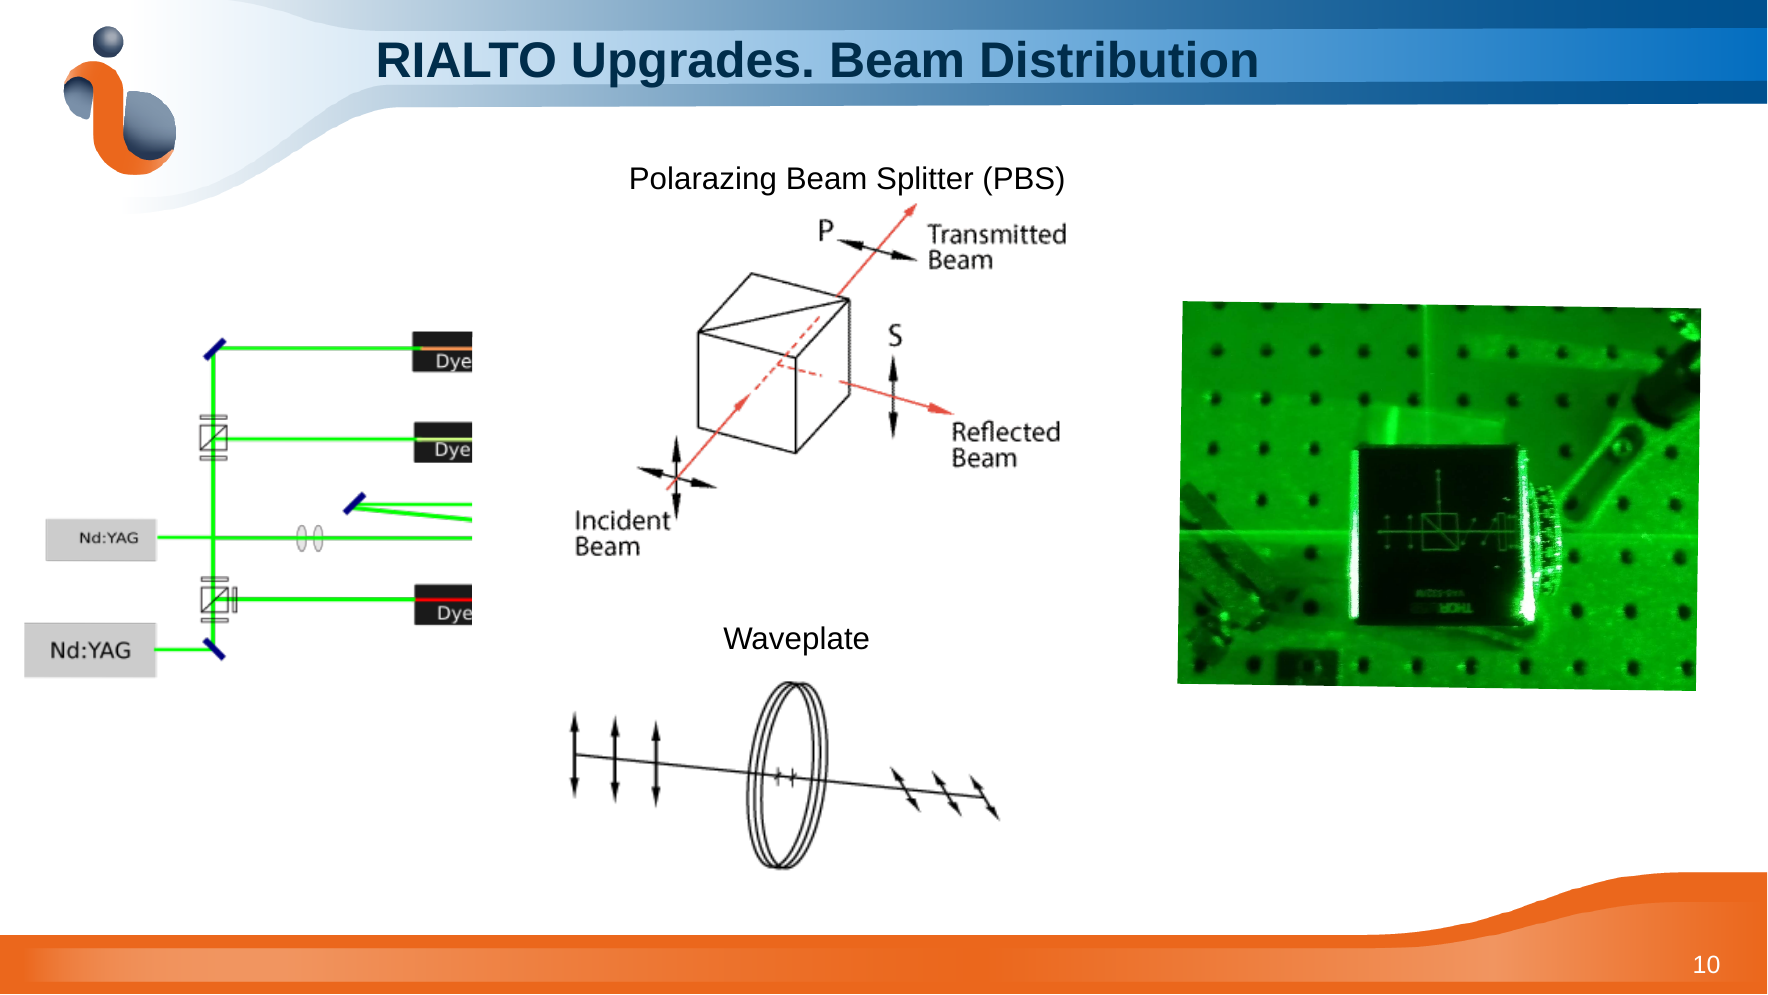

# RIALTO Upgrades. Beam Distribution
Polarazing Beam Splitter (PBS)
Waveplate
10